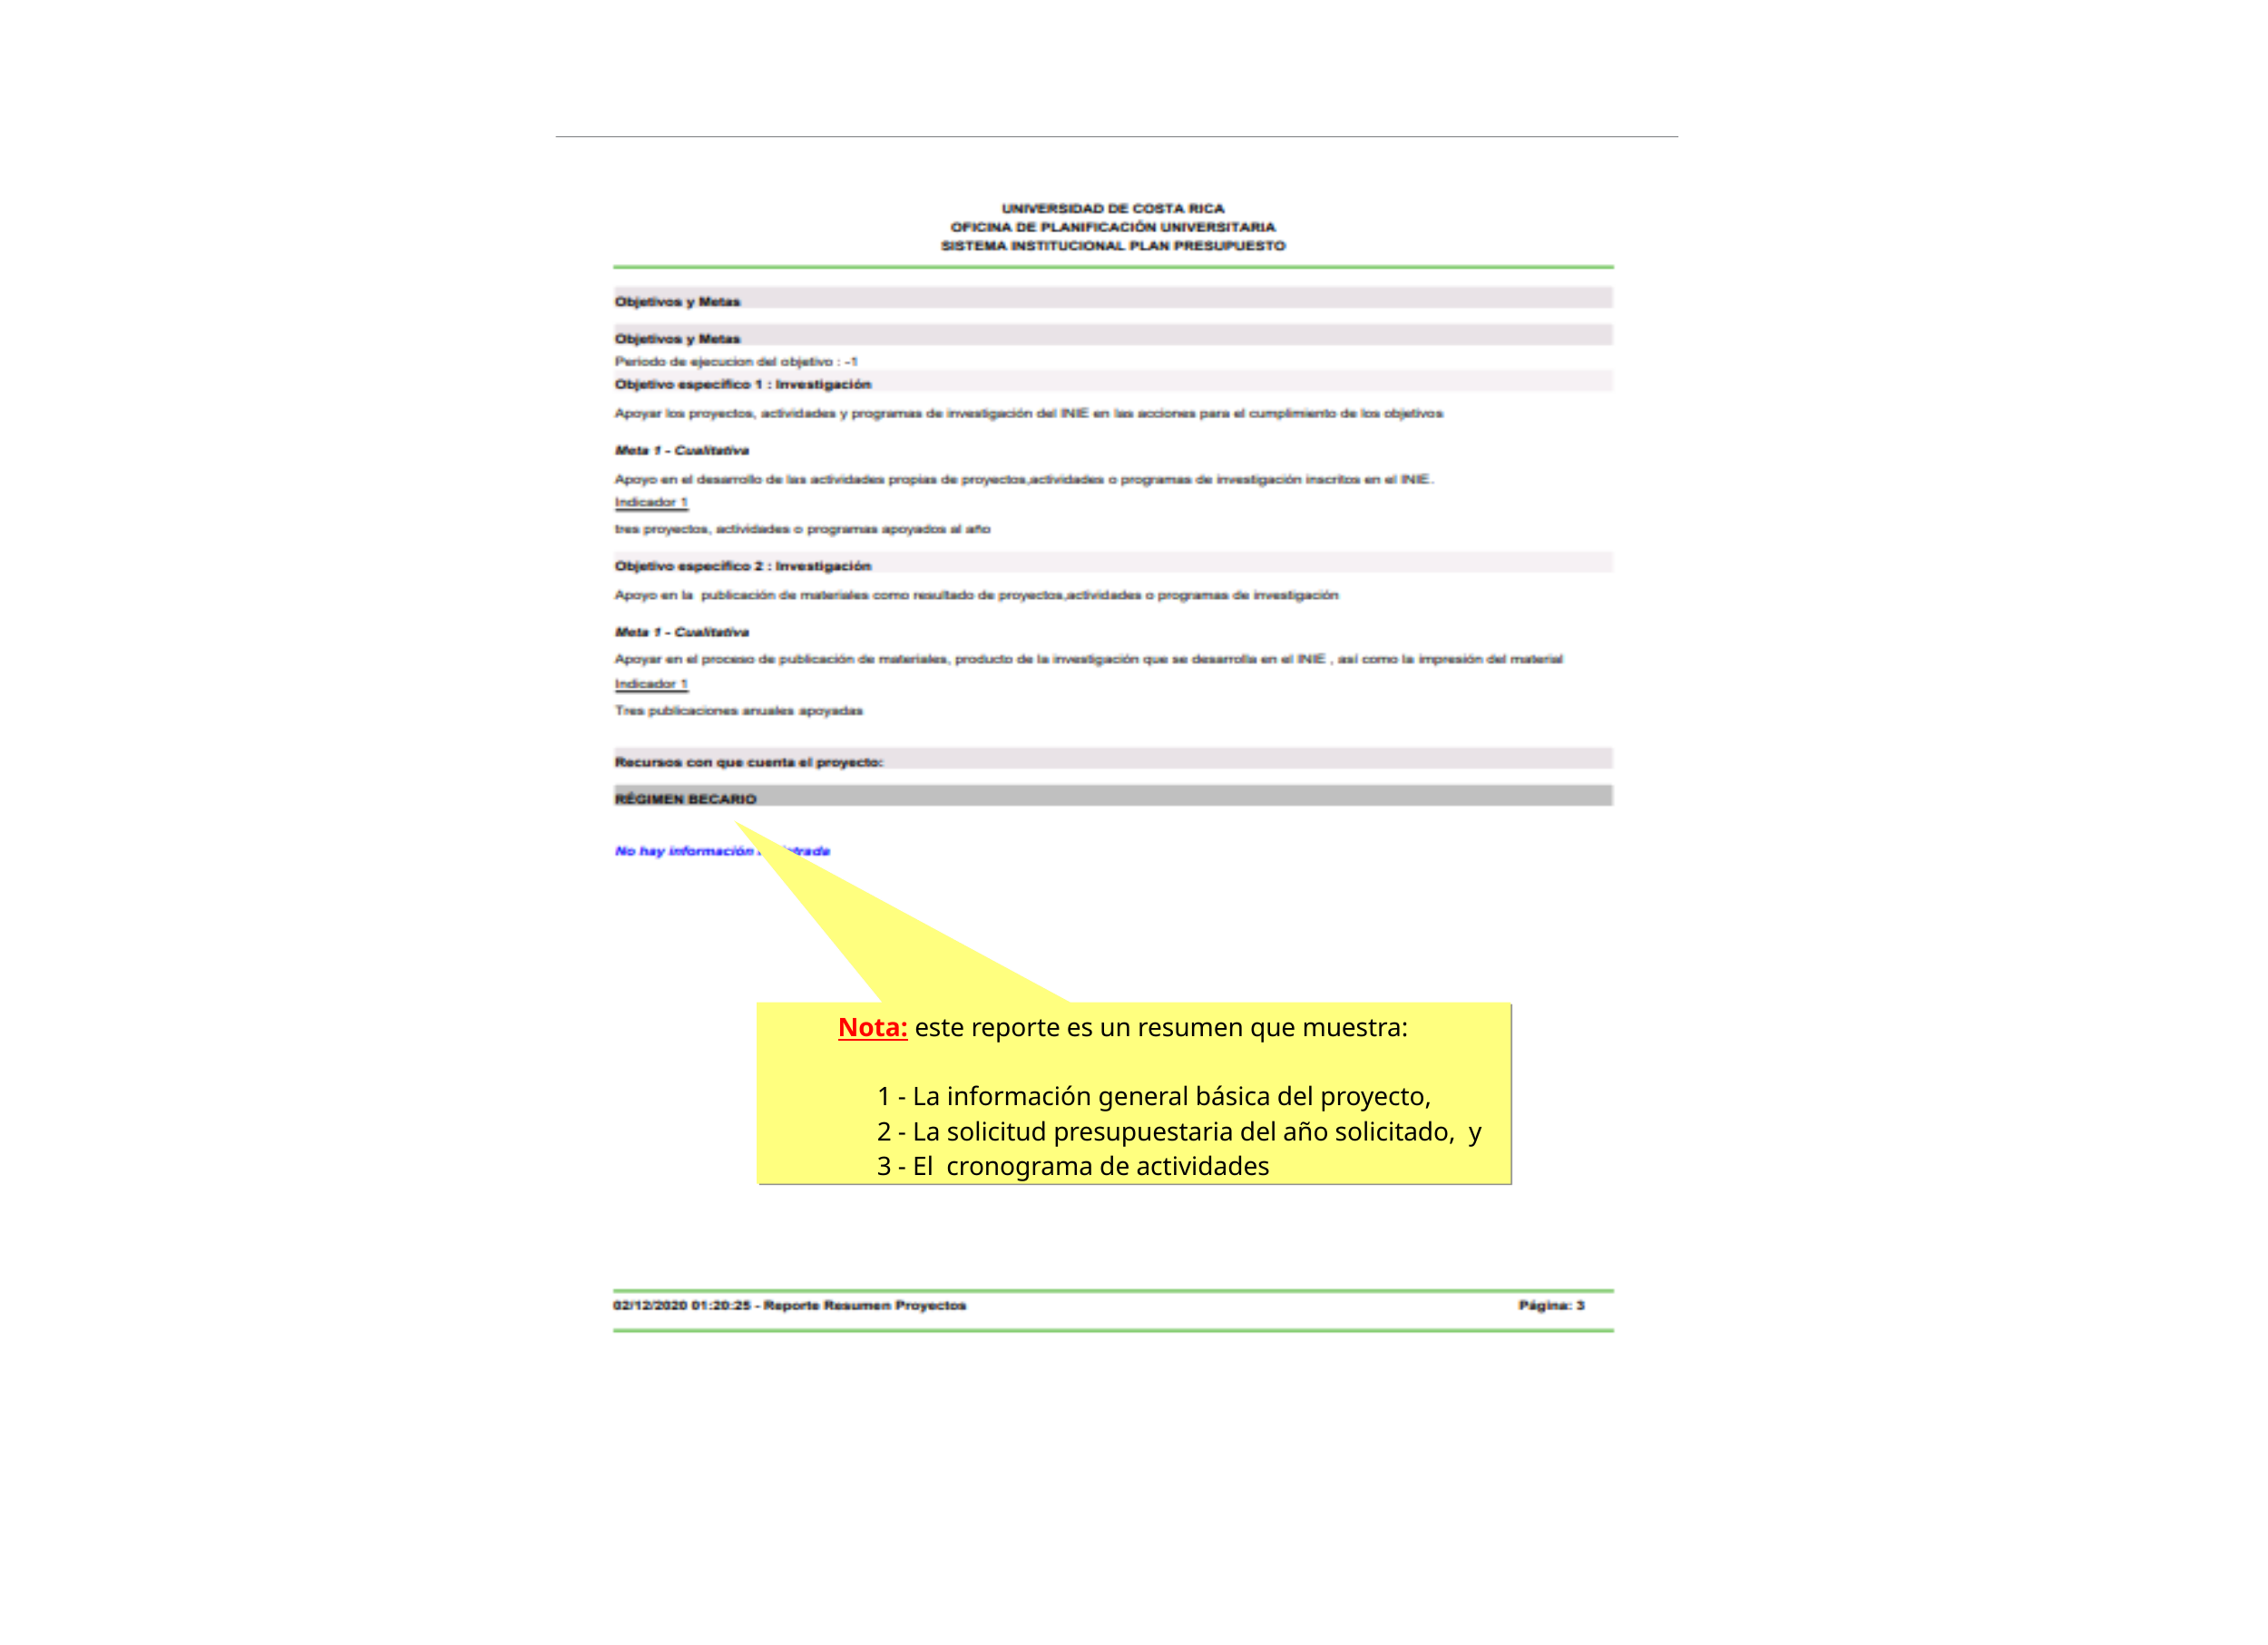

Nota: este reporte es un resumen que muestra:
1 - La información general básica del proyecto,
2 - La solicitud presupuestaria del año solicitado,  y
3 - El  cronograma de actividades